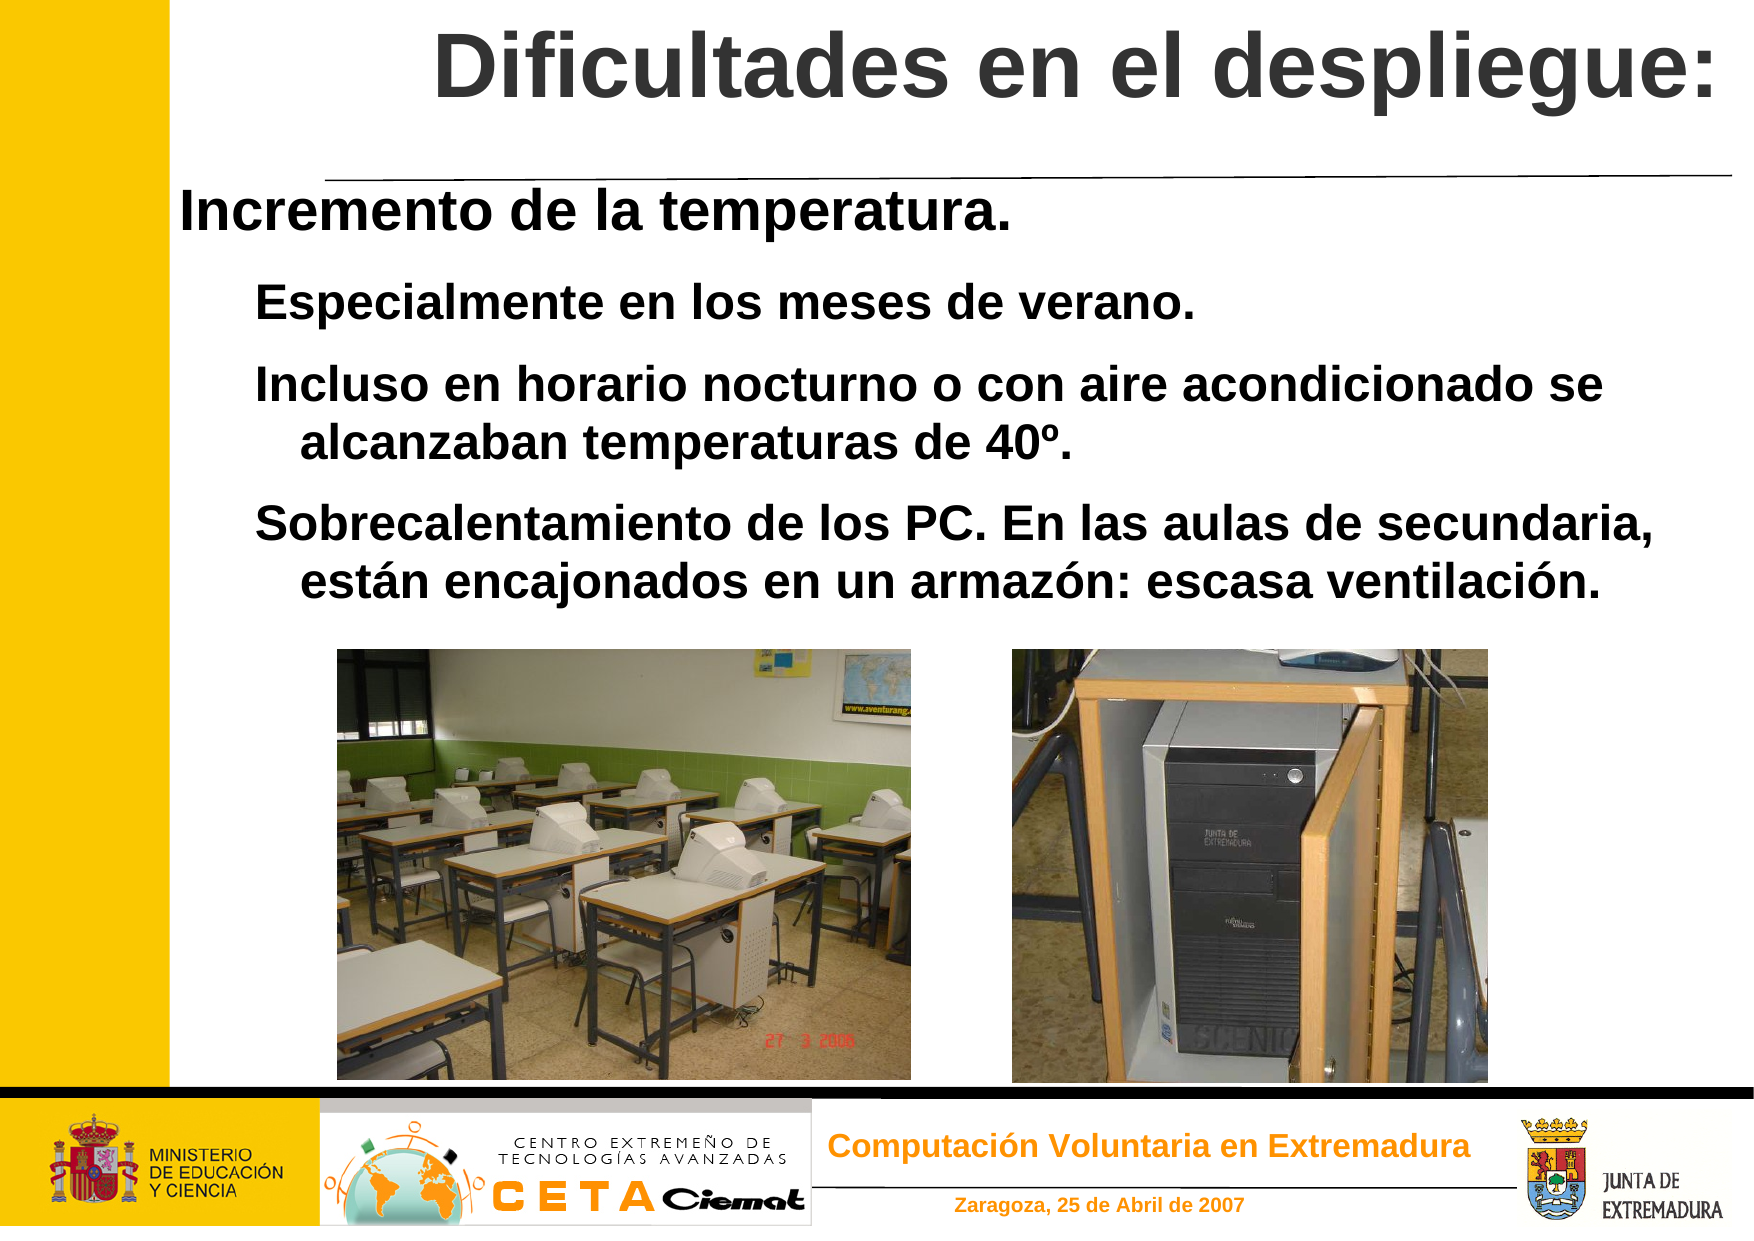

Dificultades en el despliegue:
# Incremento de la temperatura.
Especialmente en los meses de verano.
Incluso en horario nocturno o con aire acondicionado se alcanzaban temperaturas de 40º.
Sobrecalentamiento de los PC. En las aulas de secundaria, están encajonados en un armazón: escasa ventilación.